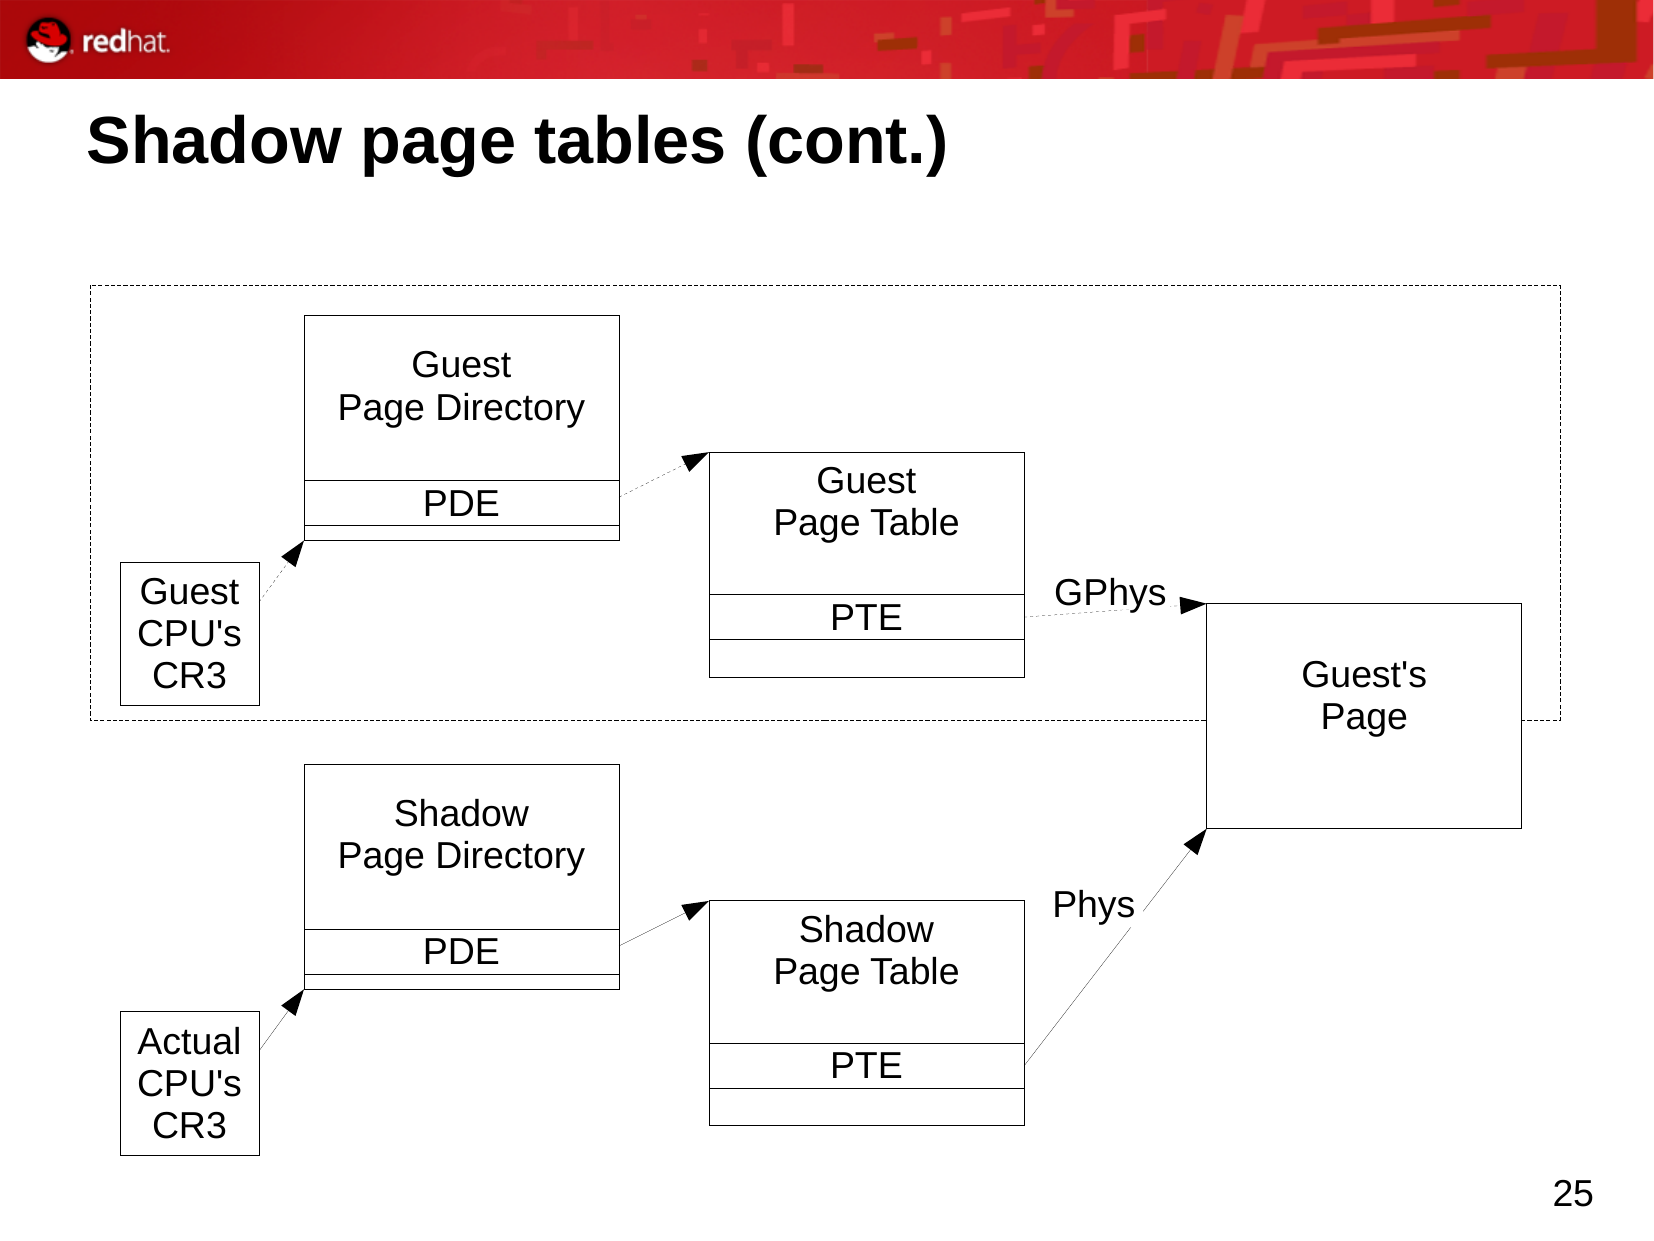

# Shadow page tables (cont.)
Guest
Page Directory
Guest
Page Table
PDE
Guest
CPU's
CR3
GPhys
PTE
Guest's
Page
Shadow
Page Directory
Phys
Shadow
Page Table
PDE
Actual
CPU's
CR3
PTE